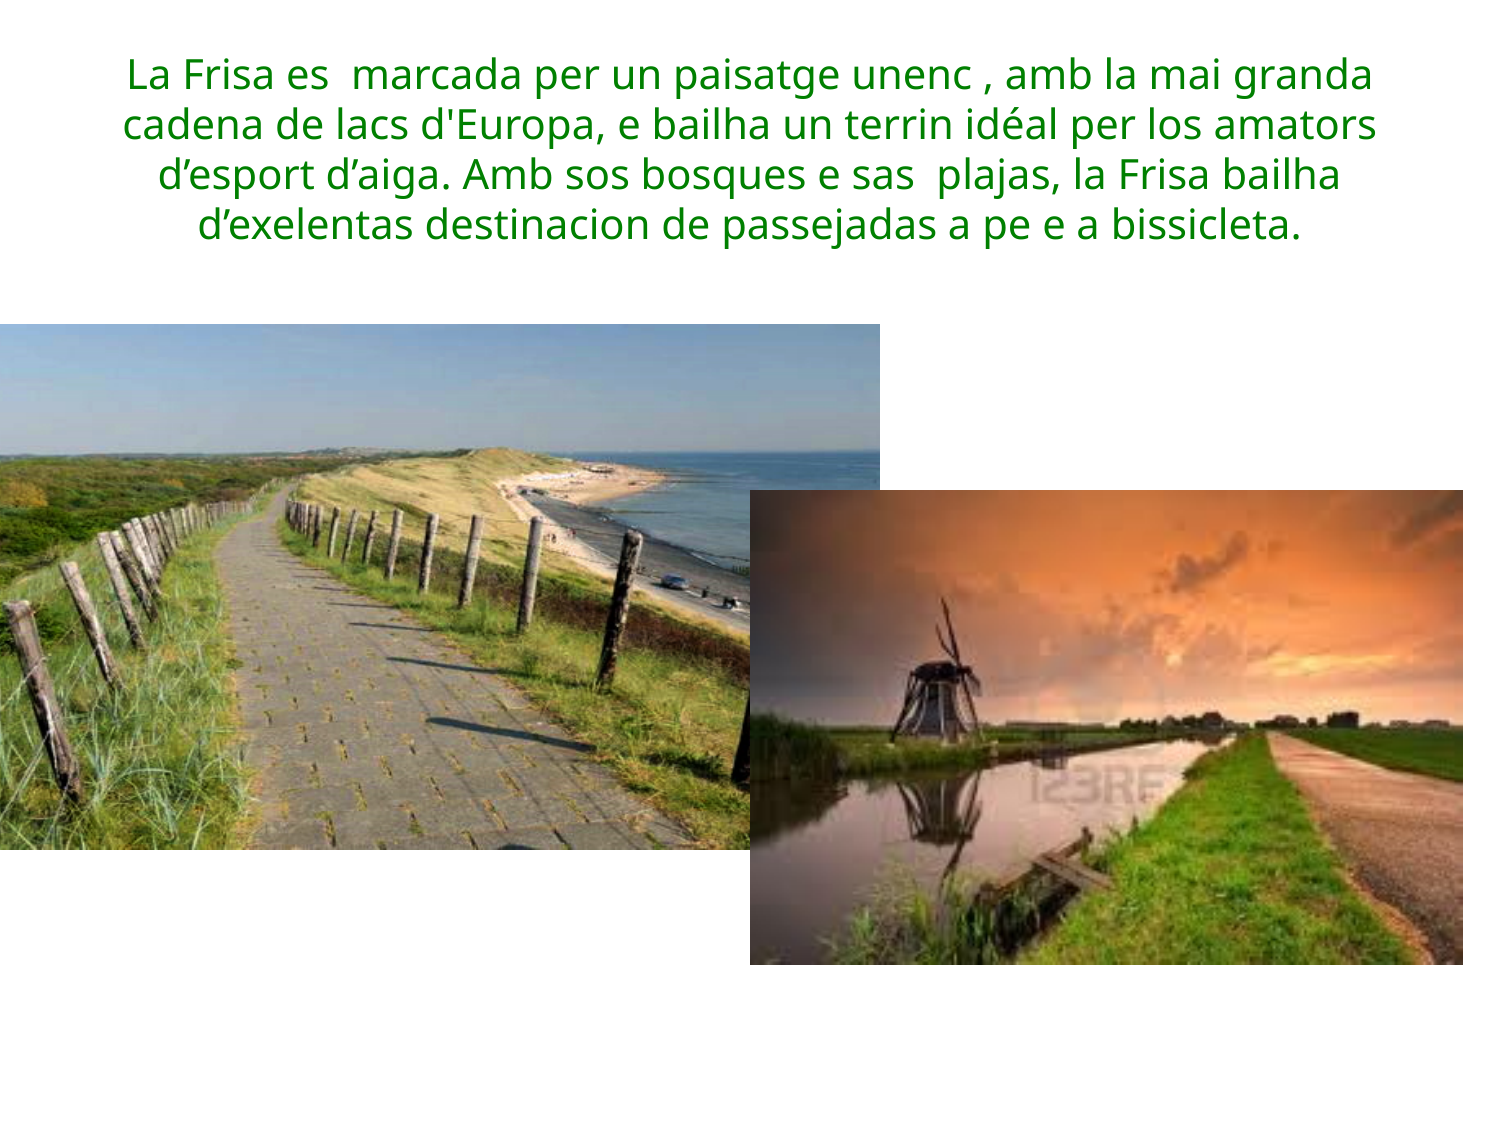

# La Frisa es marcada per un paisatge unenc , amb la mai granda cadena de lacs d'Europa, e bailha un terrin idéal per los amators d’esport d’aiga. Amb sos bosques e sas plajas, la Frisa bailha d’exelentas destinacion de passejadas a pe e a bissicleta.